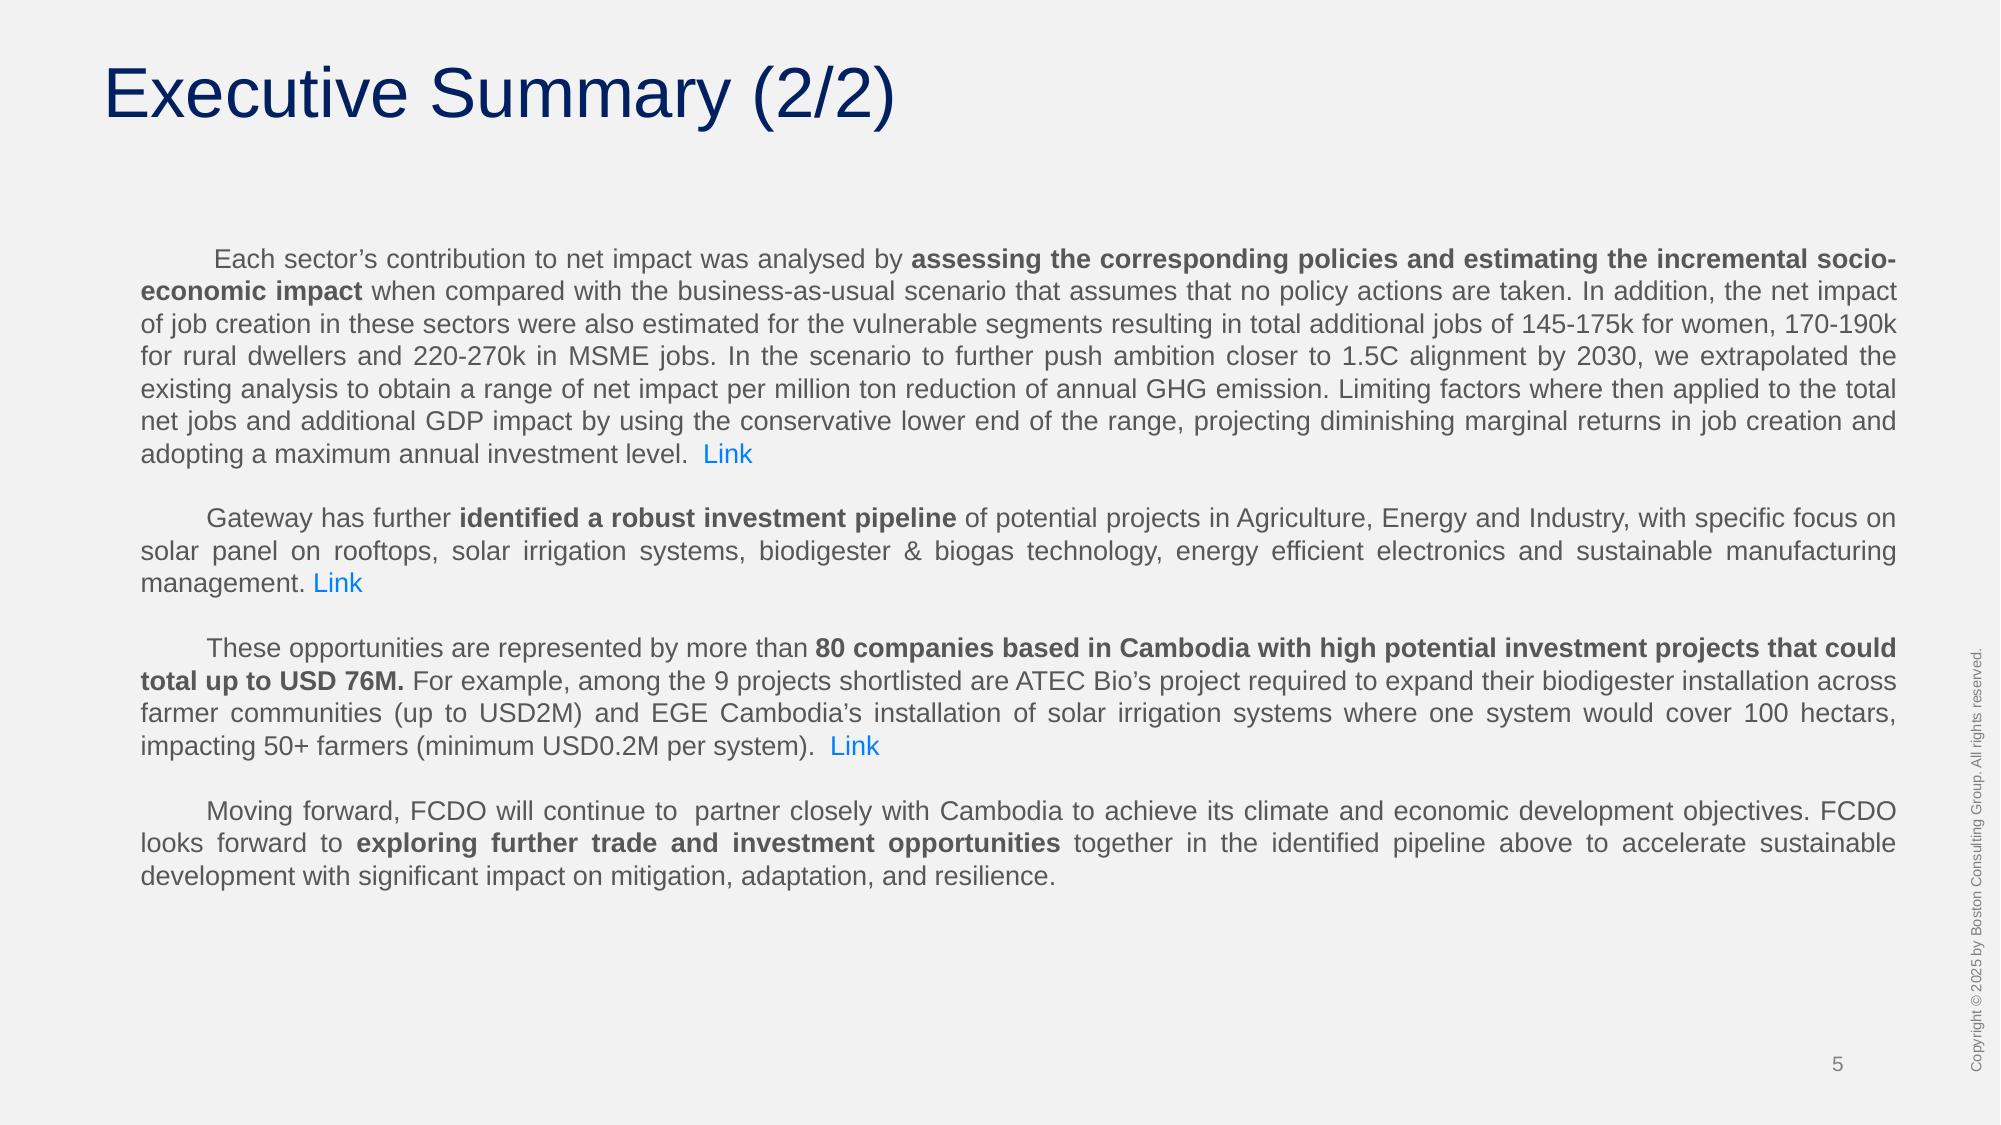

# Executive Summary (2/2)
 Each sector’s contribution to net impact was analysed by assessing the corresponding policies and estimating the incremental socio-economic impact when compared with the business-as-usual scenario that assumes that no policy actions are taken. In addition, the net impact of job creation in these sectors were also estimated for the vulnerable segments resulting in total additional jobs of 145-175k for women, 170-190k for rural dwellers and 220-270k in MSME jobs. In the scenario to further push ambition closer to 1.5C alignment by 2030, we extrapolated the existing analysis to obtain a range of net impact per million ton reduction of annual GHG emission. Limiting factors where then applied to the total net jobs and additional GDP impact by using the conservative lower end of the range, projecting diminishing marginal returns in job creation and adopting a maximum annual investment level.  Link
Gateway has further identified a robust investment pipeline of potential projects in Agriculture, Energy and Industry, with specific focus on solar panel on rooftops, solar irrigation systems, biodigester & biogas technology, energy efficient electronics and sustainable manufacturing management. Link
These opportunities are represented by more than 80 companies based in Cambodia with high potential investment projects that could total up to USD 76M. For example, among the 9 projects shortlisted are ATEC Bio’s project required to expand their biodigester installation across farmer communities (up to USD2M) and EGE Cambodia’s installation of solar irrigation systems where one system would cover 100 hectars, impacting 50+ farmers (minimum USD0.2M per system). Link
Moving forward, FCDO will continue to  partner closely with Cambodia to achieve its climate and economic development objectives. FCDO looks forward to exploring further trade and investment opportunities together in the identified pipeline above to accelerate sustainable development with significant impact on mitigation, adaptation, and resilience.